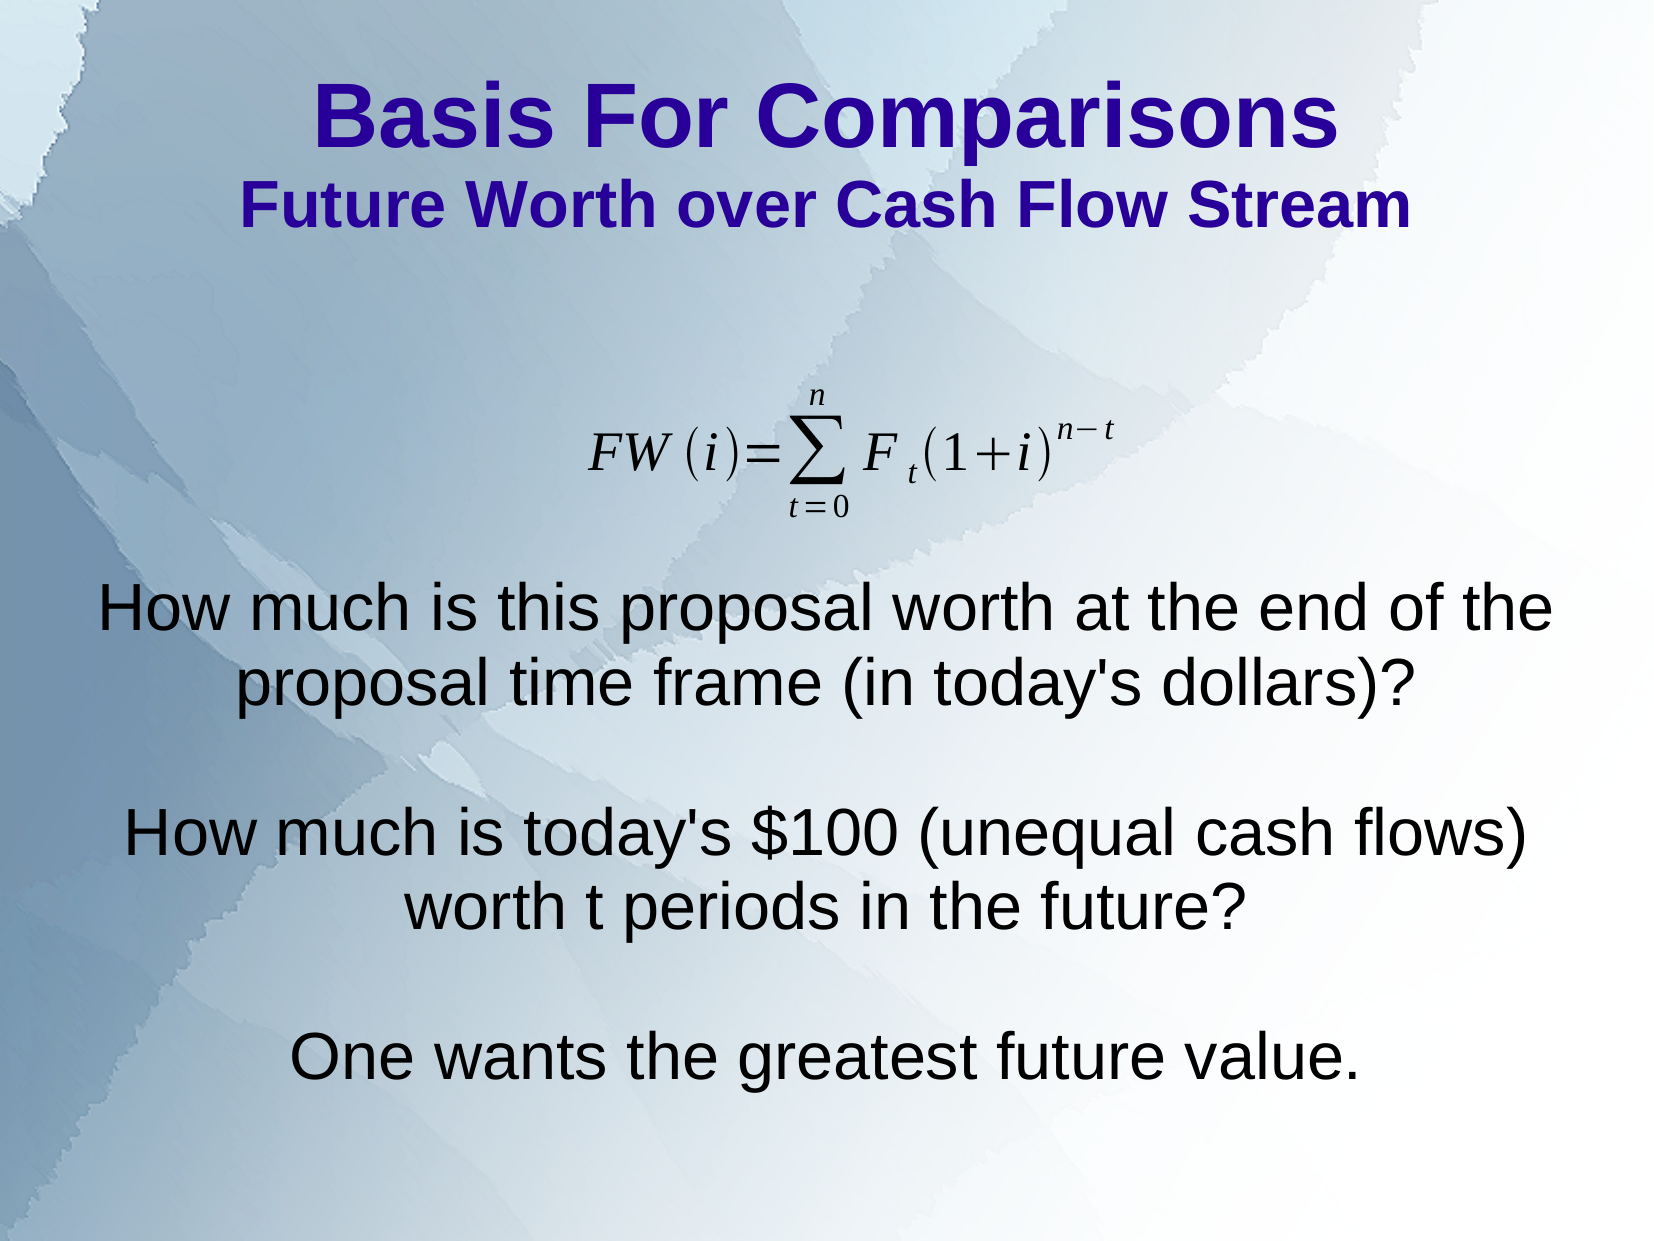

# Basis For Comparisons Future Worth over Cash Flow Stream
How much is this proposal worth at the end of the proposal time frame (in today's dollars)?
How much is today's $100 (unequal cash flows) worth t periods in the future?
One wants the greatest future value.